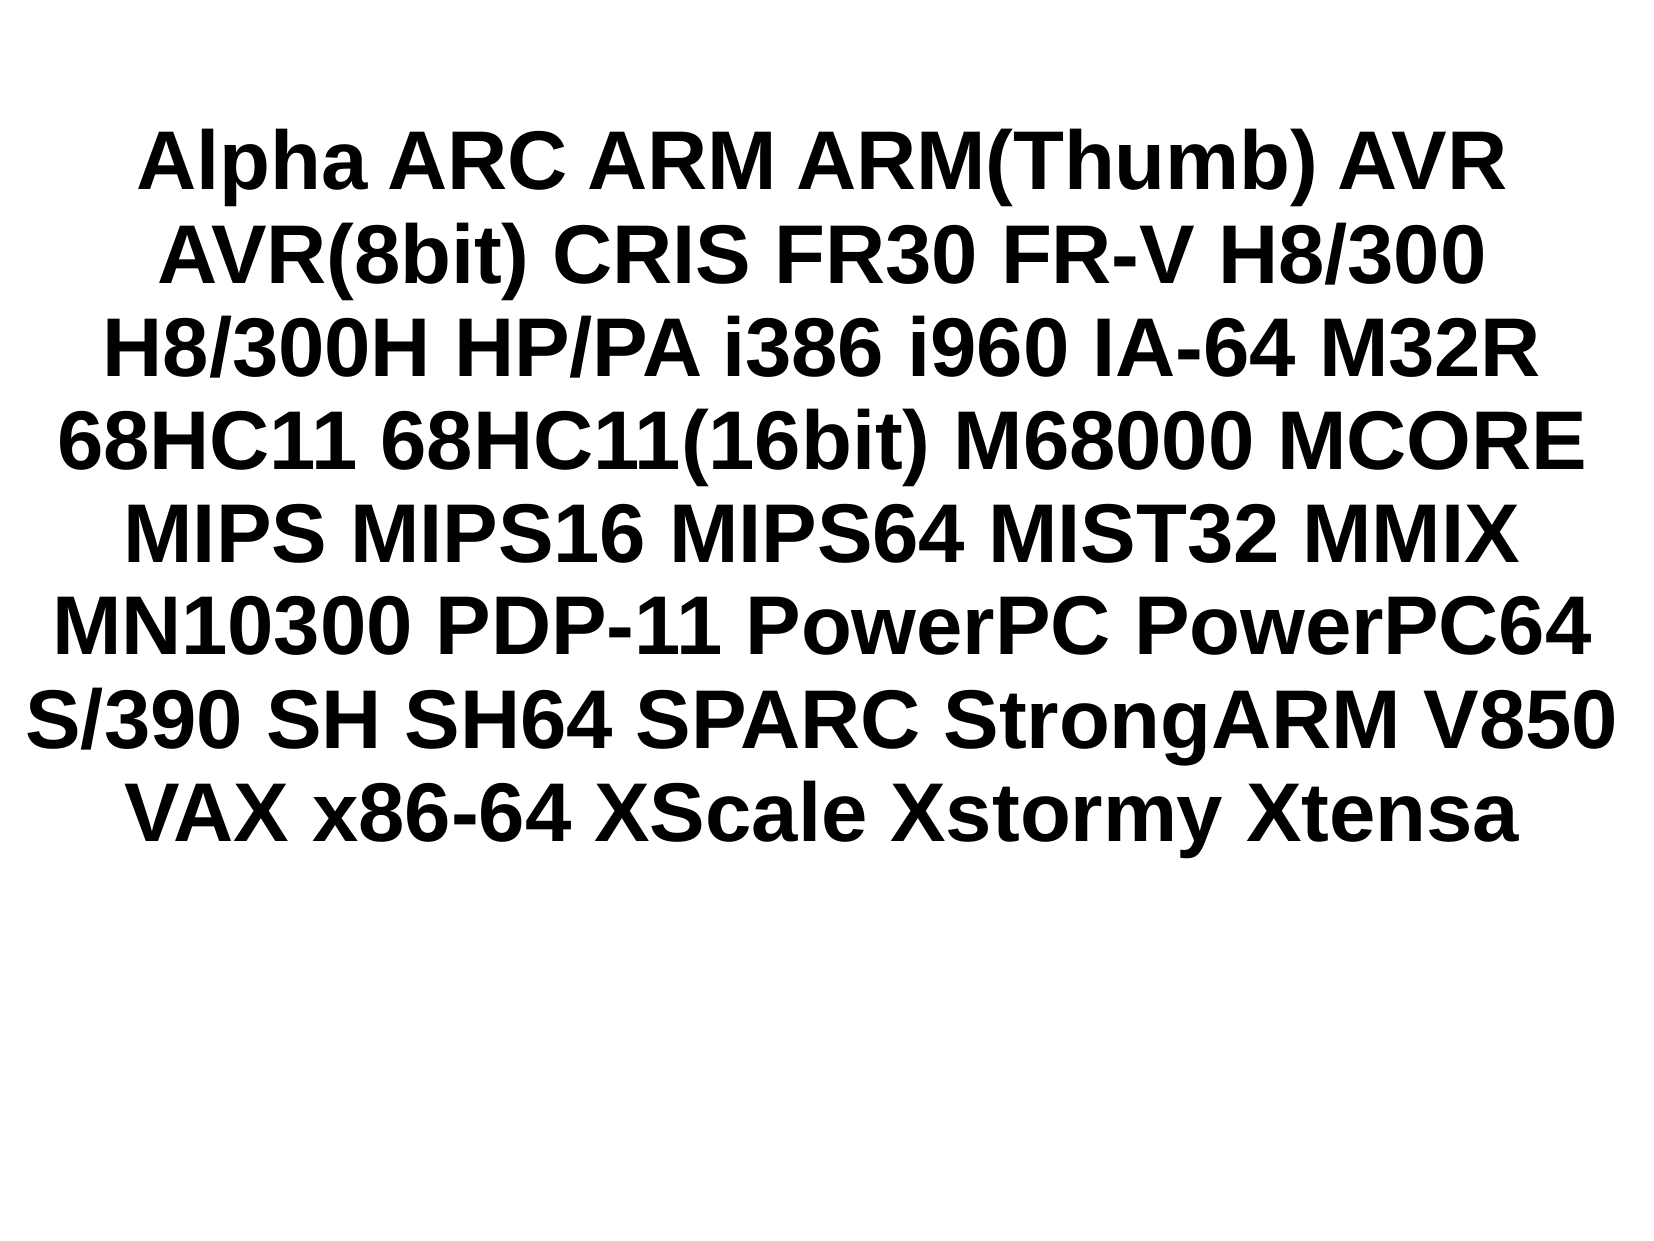

Alpha ARC ARM ARM(Thumb) AVR
AVR(8bit) CRIS FR30 FR-V H8/300
H8/300H HP/PA i386 i960 IA-64 M32R
68HC11 68HC11(16bit) M68000 MCORE
MIPS MIPS16 MIPS64 MIST32 MMIX
MN10300 PDP-11 PowerPC PowerPC64
S/390 SH SH64 SPARC StrongARM V850
VAX x86-64 XScale Xstormy Xtensa